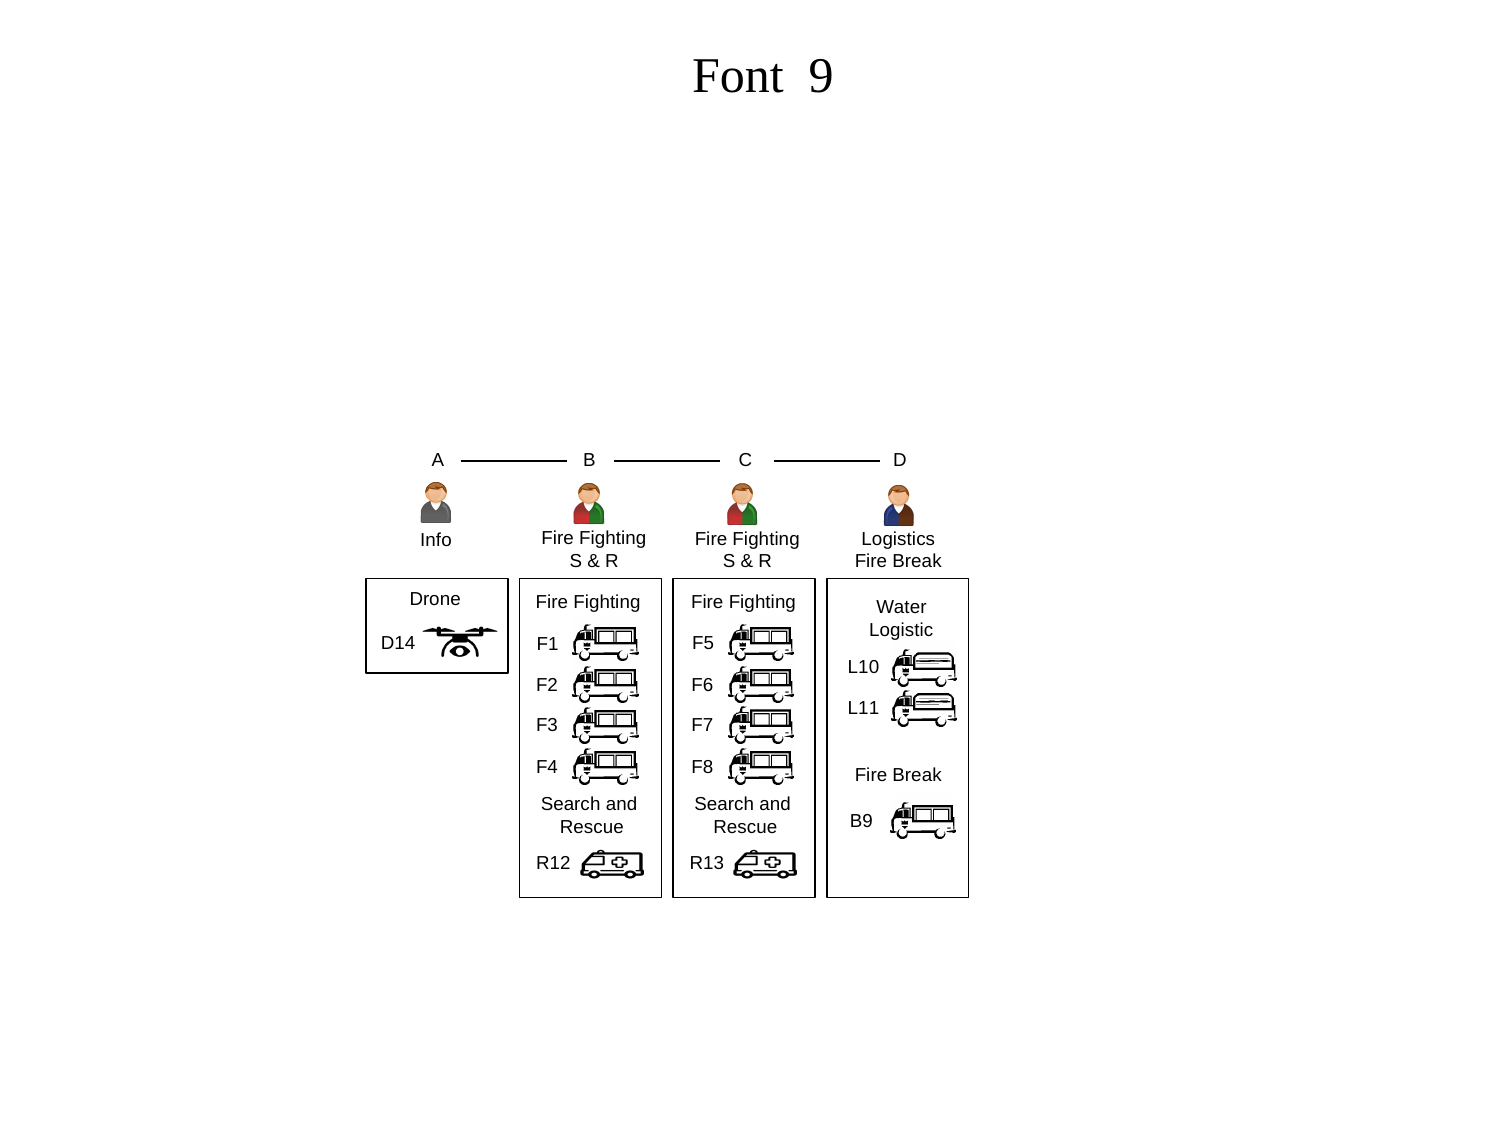

Font 9
A
B
C
D
Fire Fighting
S & R
Fire Fighting
S & R
Logistics
Fire Break
Info
Drone
D14
Fire Fighting
F1
F2
F3
F4
Search and
Rescue
R12
Fire Fighting
F5
F6
F7
F8
Search and
Rescue
R13
Water
Logistic
L10
L11
Fire Break
B9